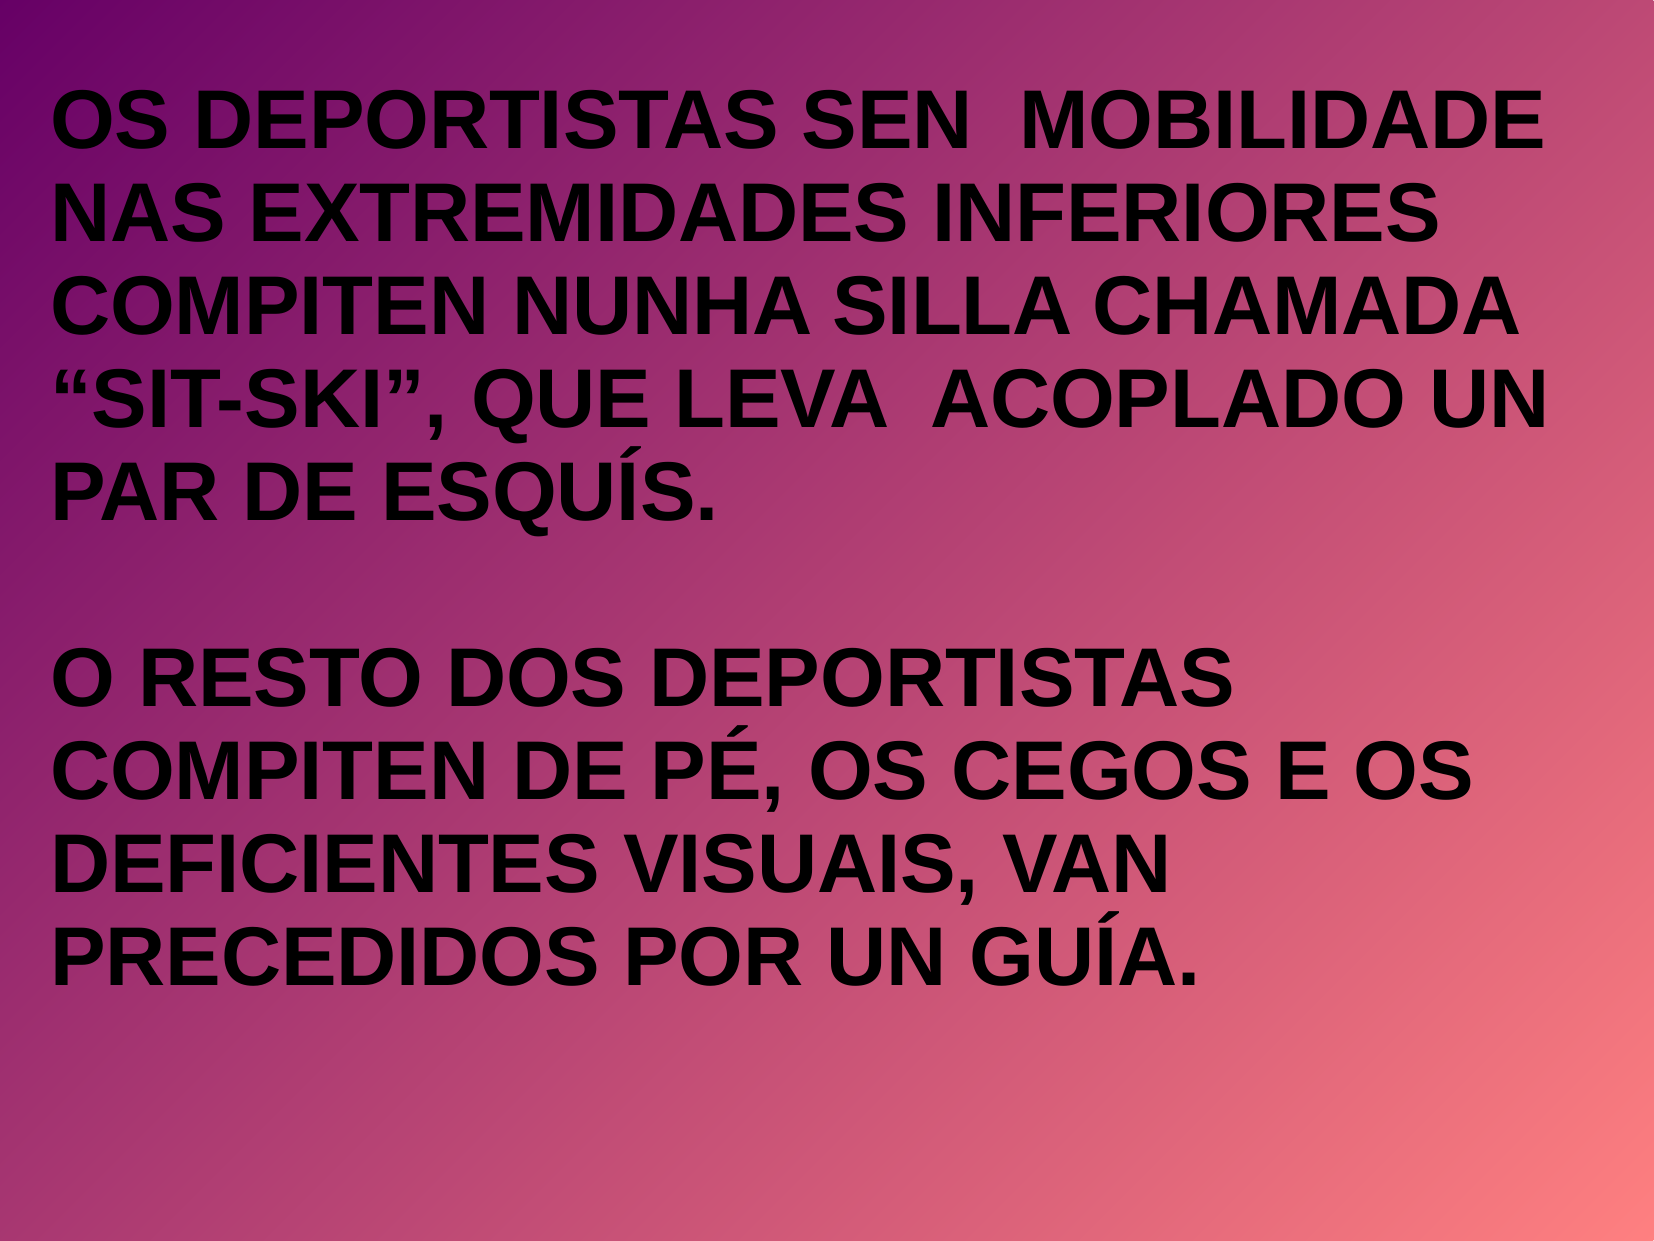

OS DEPORTISTAS SEN MOBILIDADE NAS EXTREMIDADES INFERIORES COMPITEN NUNHA SILLA CHAMADA “SIT-SKI”, QUE LEVA ACOPLADO UN PAR DE ESQUÍS.
O RESTO DOS DEPORTISTAS COMPITEN DE PÉ, OS CEGOS E OS DEFICIENTES VISUAIS, VAN PRECEDIDOS POR UN GUÍA.
#